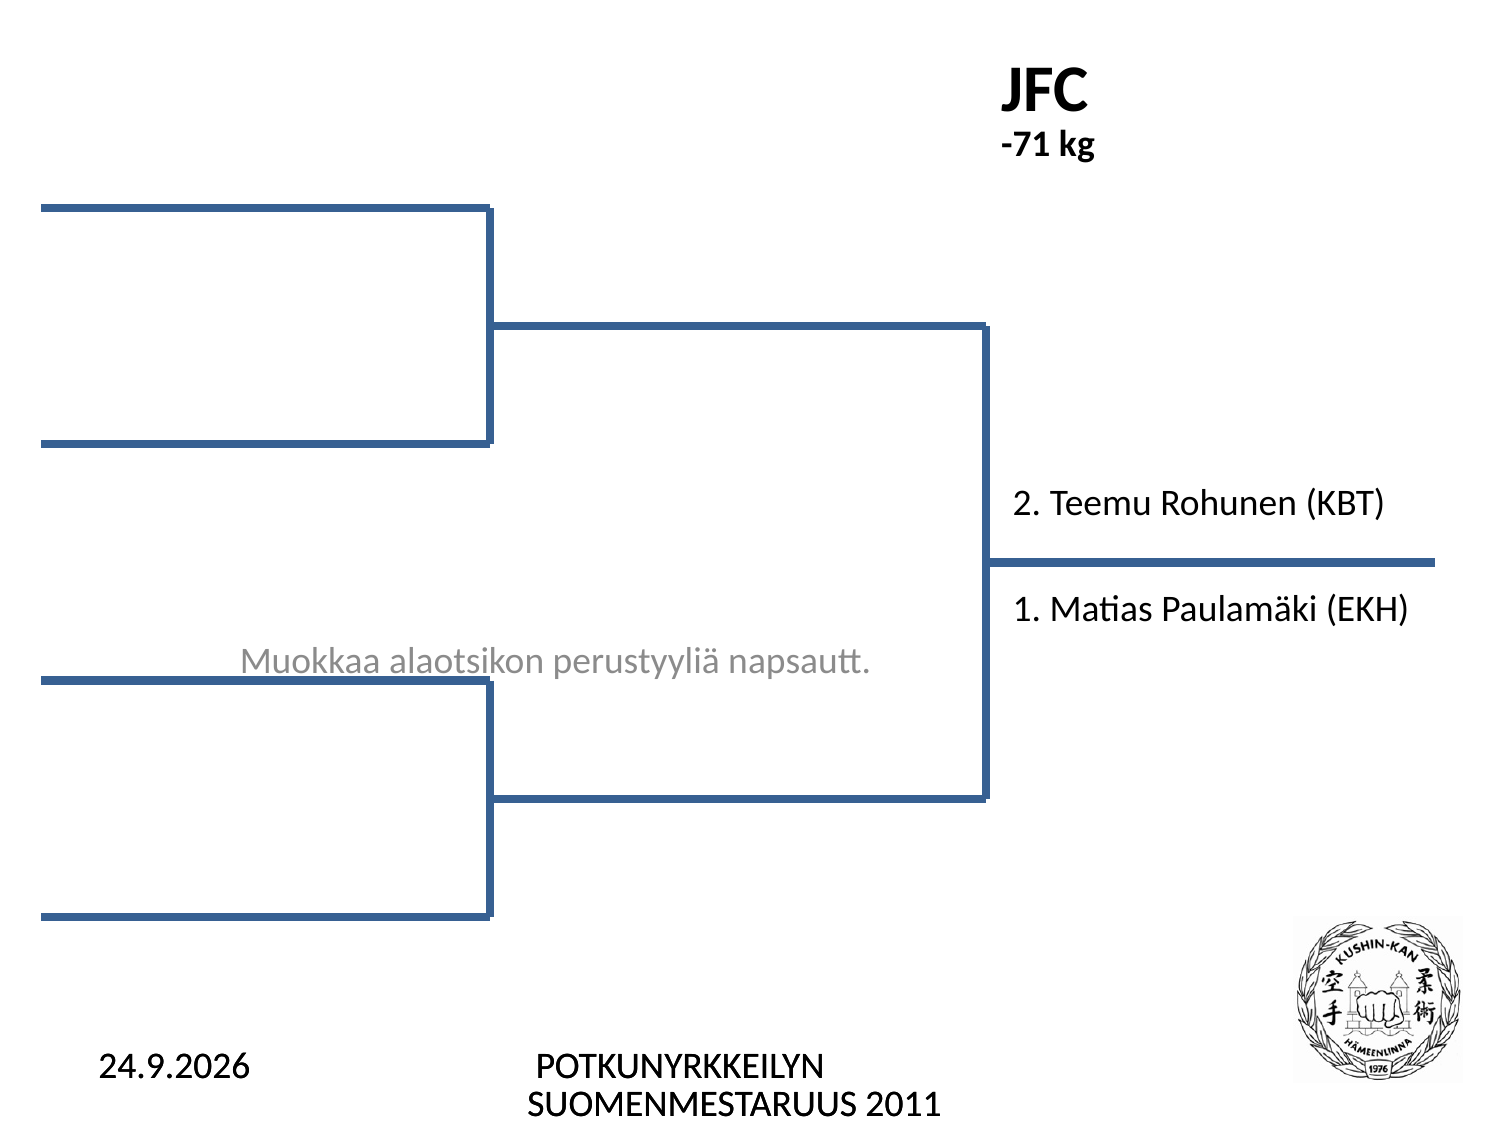

JFC
-71 kg
2. Teemu Rohunen (KBT)
1. Matias Paulamäki (EKH)
<footer>POTKUNYRKKEILYN SUOMENMESTARUUS 2011